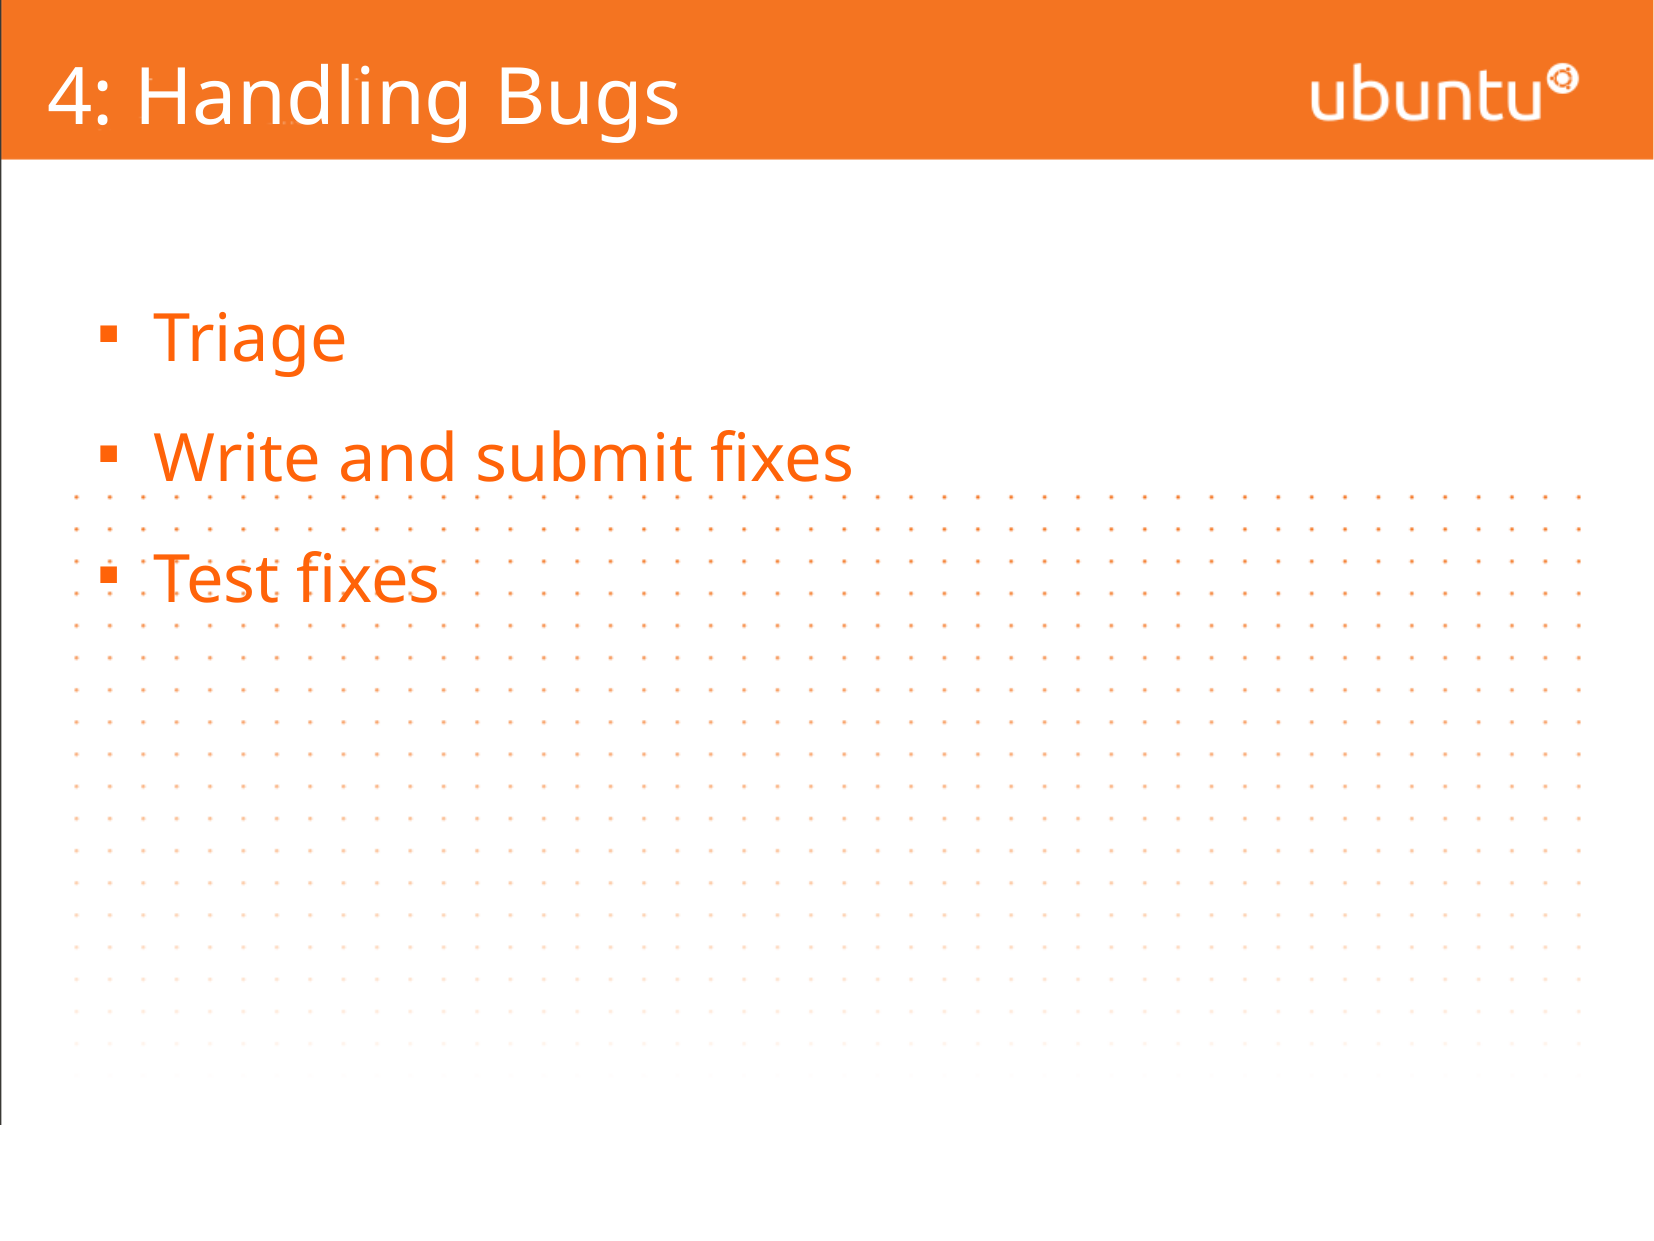

# 4: Handling Bugs
Triage
Write and submit fixes
Test fixes